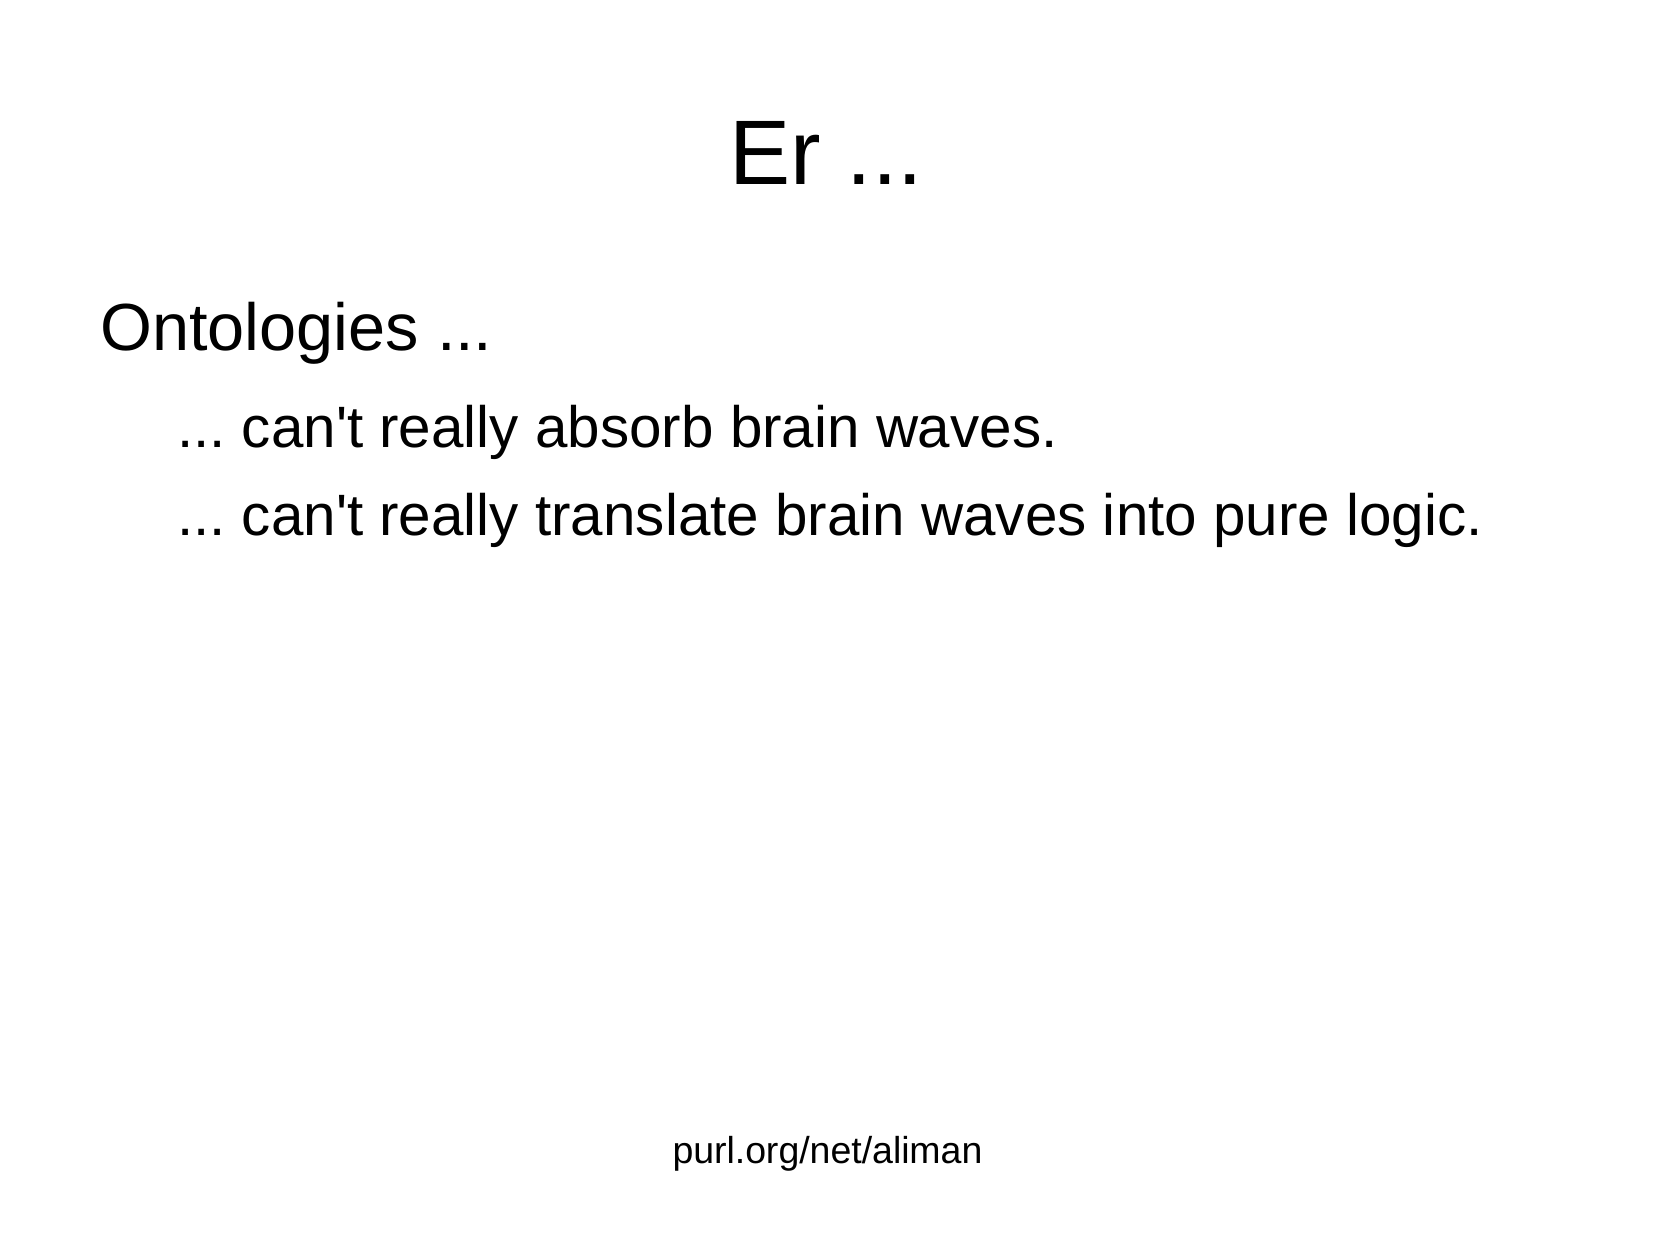

# Er ...
Ontologies ...
... can't really absorb brain waves.
... can't really translate brain waves into pure logic.